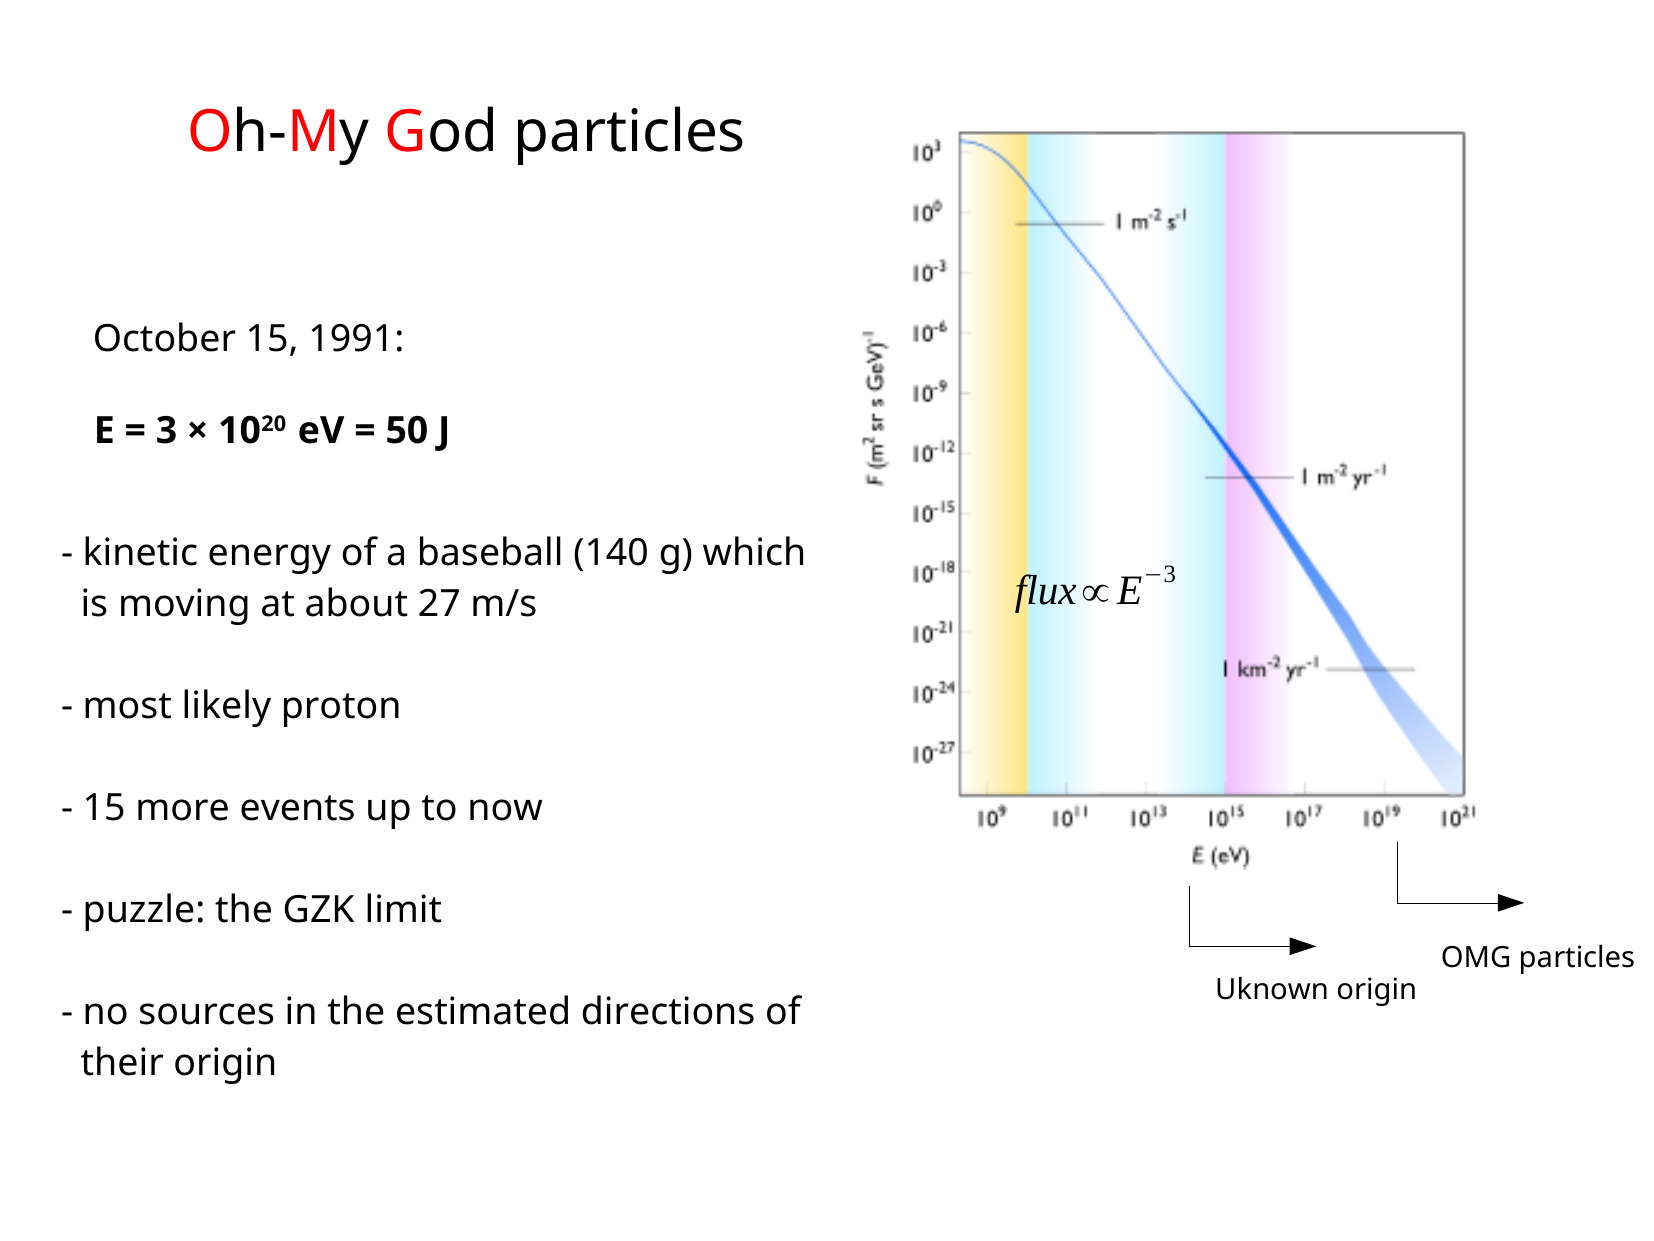

Oh-My God particles
OMG particles
Uknown origin
October 15, 1991:
 E = 3 × 1020 eV = 50 J
- kinetic energy of a baseball (140 g) which
 is moving at about 27 m/s
- most likely proton
- 15 more events up to now
- puzzle: the GZK limit
- no sources in the estimated directions of
 their origin